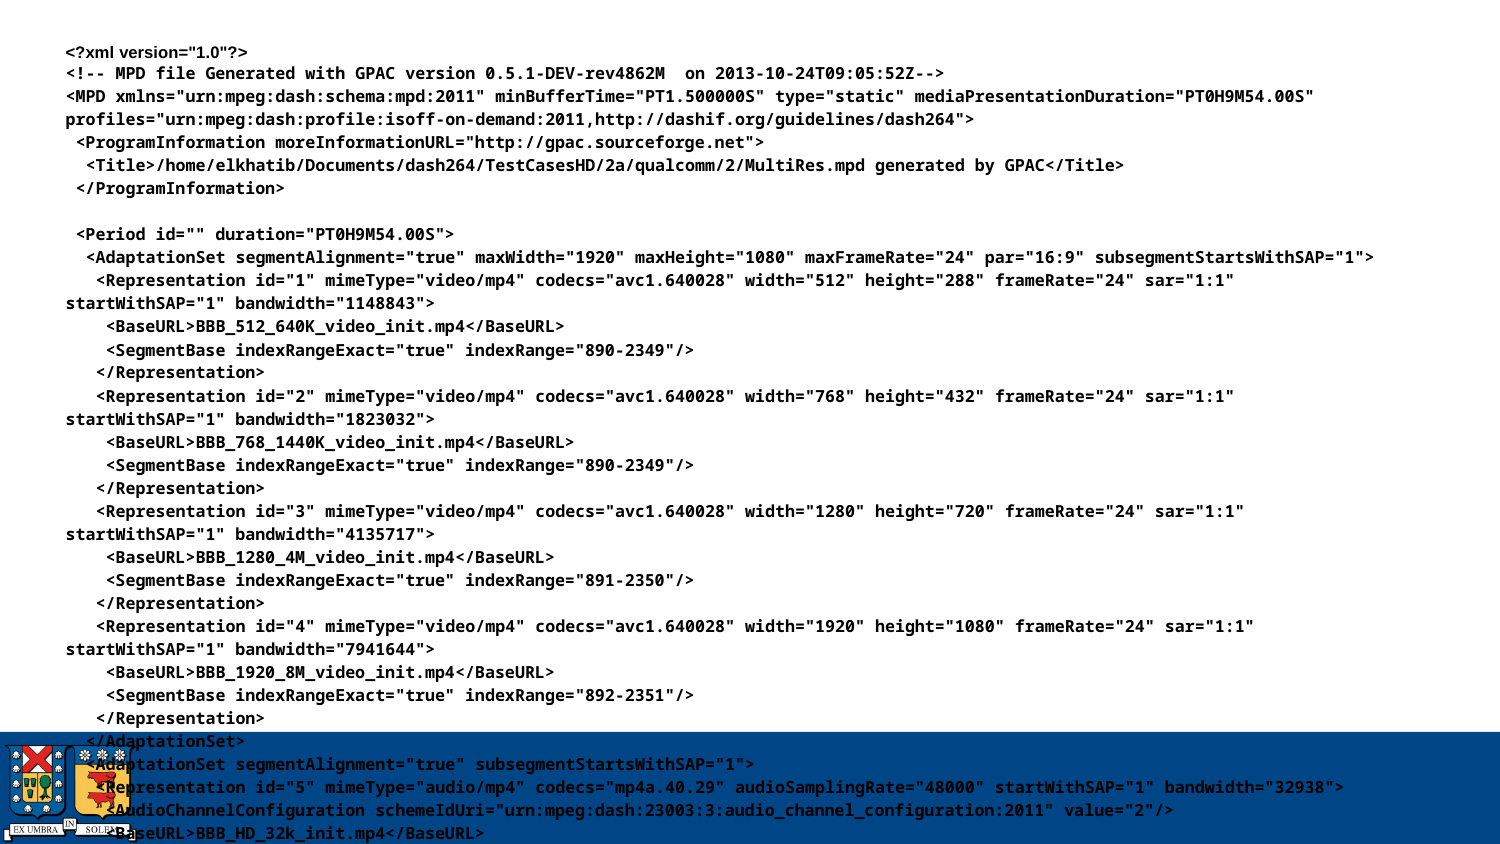

<?xml version="1.0"?>
<!-- MPD file Generated with GPAC version 0.5.1-DEV-rev4862M on 2013-10-24T09:05:52Z-->
<MPD xmlns="urn:mpeg:dash:schema:mpd:2011" minBufferTime="PT1.500000S" type="static" mediaPresentationDuration="PT0H9M54.00S" profiles="urn:mpeg:dash:profile:isoff-on-demand:2011,http://dashif.org/guidelines/dash264">
 <ProgramInformation moreInformationURL="http://gpac.sourceforge.net">
 <Title>/home/elkhatib/Documents/dash264/TestCasesHD/2a/qualcomm/2/MultiRes.mpd generated by GPAC</Title>
 </ProgramInformation>
 <Period id="" duration="PT0H9M54.00S">
 <AdaptationSet segmentAlignment="true" maxWidth="1920" maxHeight="1080" maxFrameRate="24" par="16:9" subsegmentStartsWithSAP="1">
 <Representation id="1" mimeType="video/mp4" codecs="avc1.640028" width="512" height="288" frameRate="24" sar="1:1" startWithSAP="1" bandwidth="1148843">
 <BaseURL>BBB_512_640K_video_init.mp4</BaseURL>
 <SegmentBase indexRangeExact="true" indexRange="890-2349"/>
 </Representation>
 <Representation id="2" mimeType="video/mp4" codecs="avc1.640028" width="768" height="432" frameRate="24" sar="1:1" startWithSAP="1" bandwidth="1823032">
 <BaseURL>BBB_768_1440K_video_init.mp4</BaseURL>
 <SegmentBase indexRangeExact="true" indexRange="890-2349"/>
 </Representation>
 <Representation id="3" mimeType="video/mp4" codecs="avc1.640028" width="1280" height="720" frameRate="24" sar="1:1" startWithSAP="1" bandwidth="4135717">
 <BaseURL>BBB_1280_4M_video_init.mp4</BaseURL>
 <SegmentBase indexRangeExact="true" indexRange="891-2350"/>
 </Representation>
 <Representation id="4" mimeType="video/mp4" codecs="avc1.640028" width="1920" height="1080" frameRate="24" sar="1:1" startWithSAP="1" bandwidth="7941644">
 <BaseURL>BBB_1920_8M_video_init.mp4</BaseURL>
 <SegmentBase indexRangeExact="true" indexRange="892-2351"/>
 </Representation>
 </AdaptationSet>
 <AdaptationSet segmentAlignment="true" subsegmentStartsWithSAP="1">
 <Representation id="5" mimeType="audio/mp4" codecs="mp4a.40.29" audioSamplingRate="48000" startWithSAP="1" bandwidth="32938">
 <AudioChannelConfiguration schemeIdUri="urn:mpeg:dash:23003:3:audio_channel_configuration:2011" value="2"/>
 <BaseURL>BBB_HD_32k_init.mp4</BaseURL>
 <SegmentBase indexRangeExact="true" indexRange="820-2291"/>
 </Representation>
 </AdaptationSet>
 </Period>
</MPD>